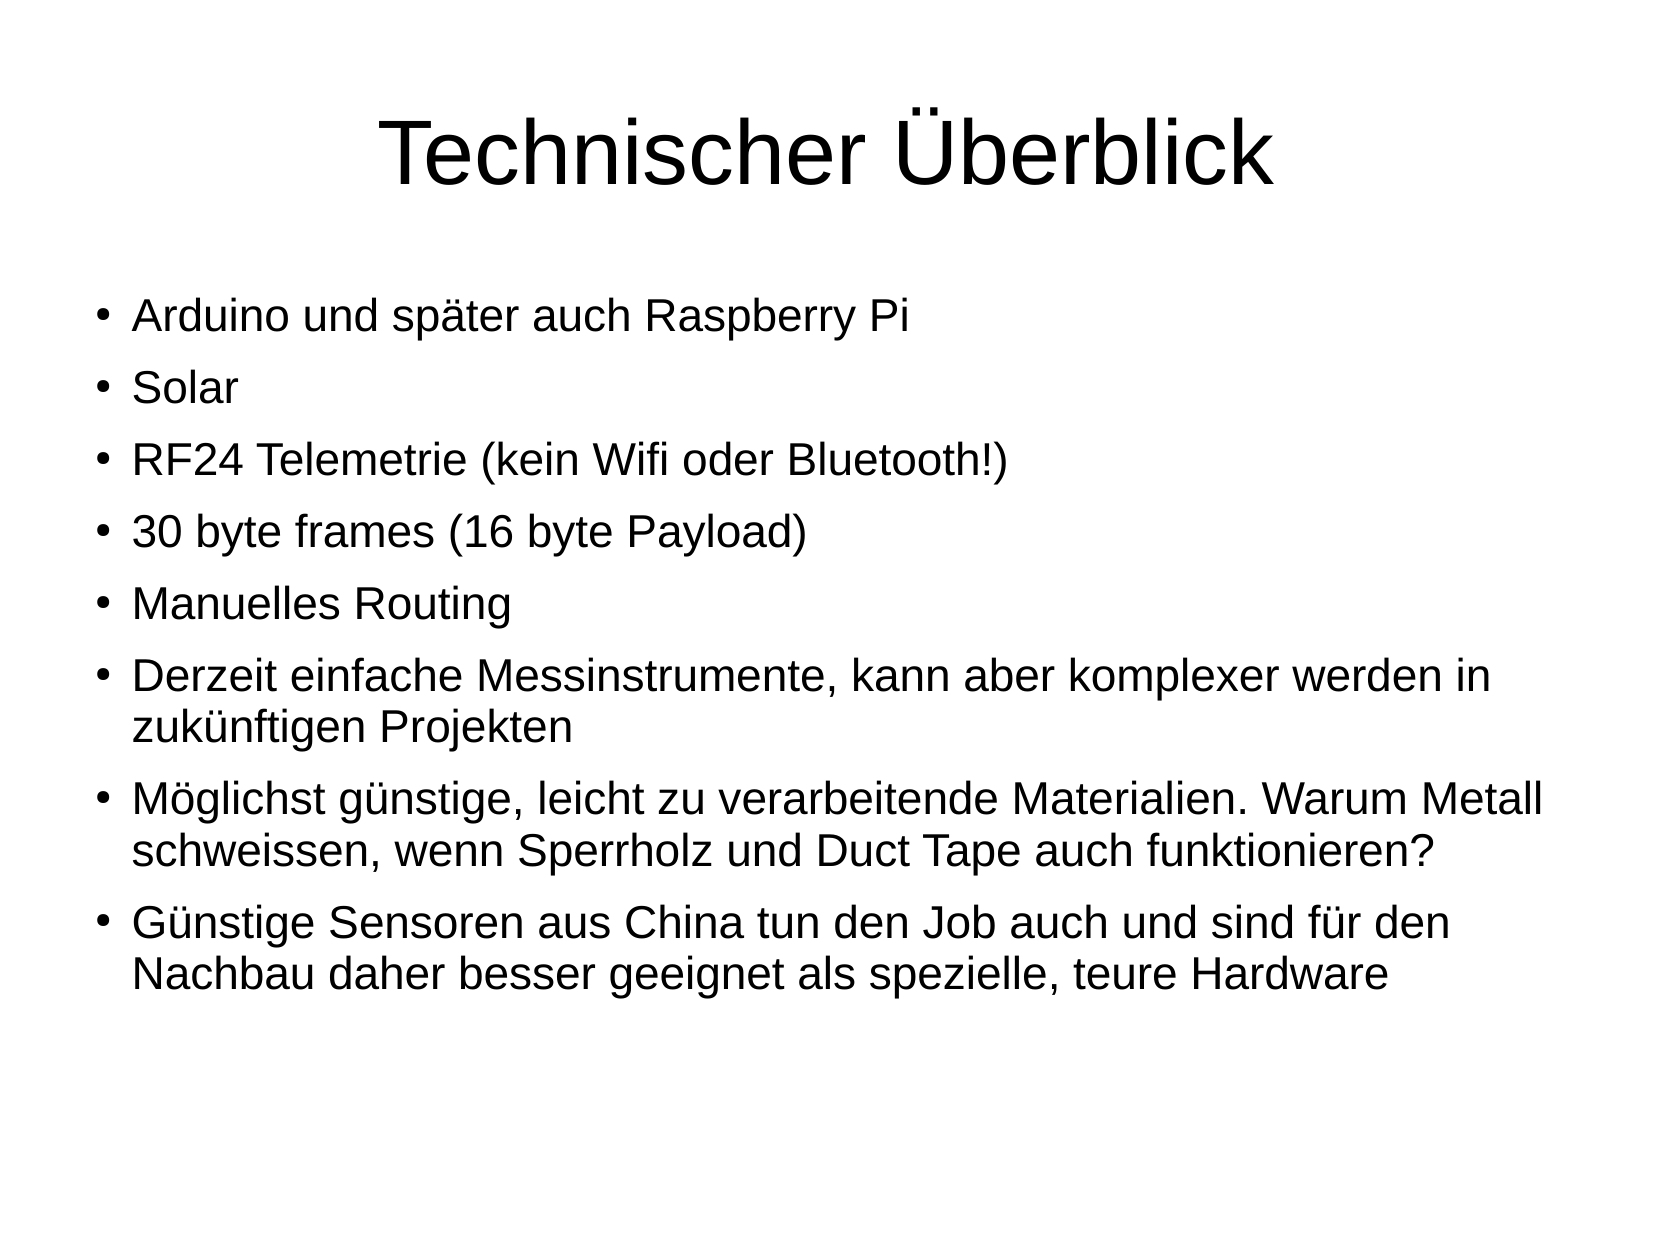

# Technischer Überblick
Arduino und später auch Raspberry Pi
Solar
RF24 Telemetrie (kein Wifi oder Bluetooth!)
30 byte frames (16 byte Payload)
Manuelles Routing
Derzeit einfache Messinstrumente, kann aber komplexer werden in zukünftigen Projekten
Möglichst günstige, leicht zu verarbeitende Materialien. Warum Metall schweissen, wenn Sperrholz und Duct Tape auch funktionieren?
Günstige Sensoren aus China tun den Job auch und sind für den Nachbau daher besser geeignet als spezielle, teure Hardware